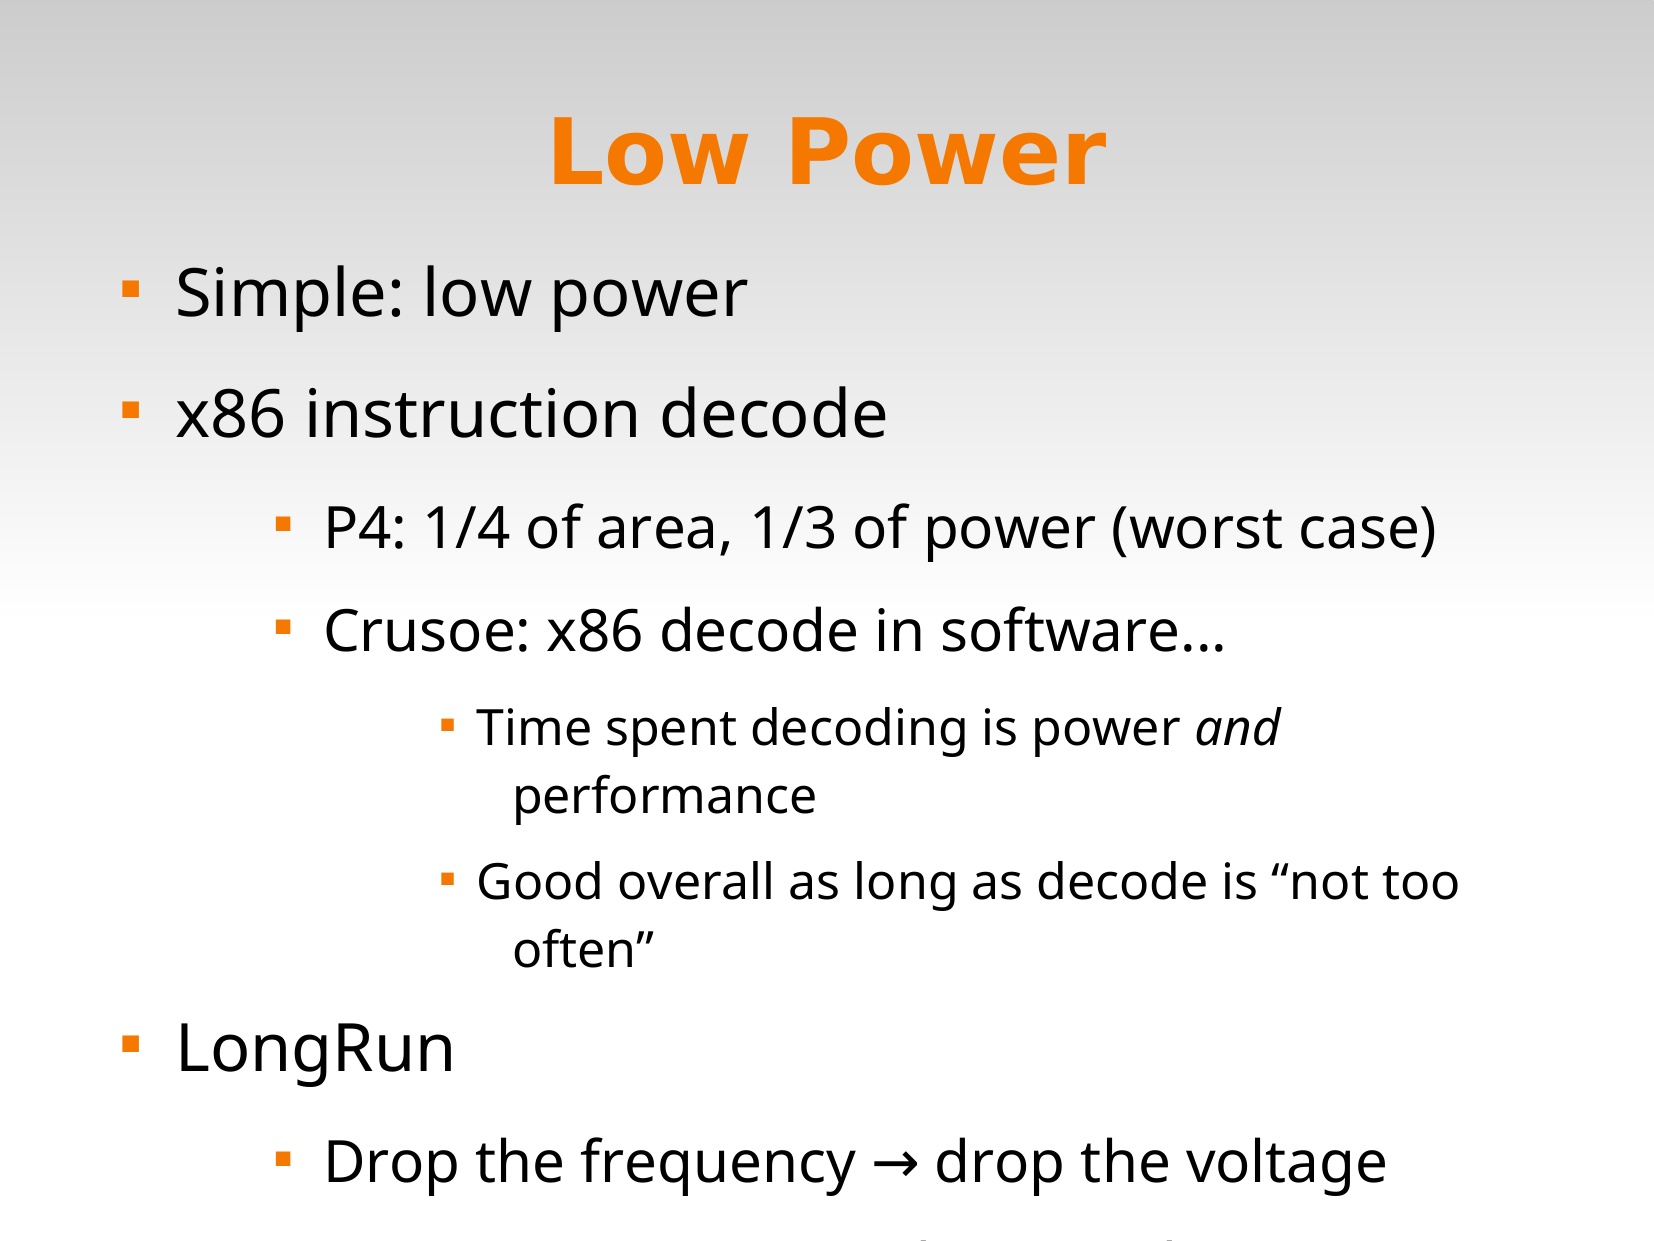

# Low Power
Simple: low power
x86 instruction decode
P4: 1/4 of area, 1/3 of power (worst case)
Crusoe: x86 decode in software...
Time spent decoding is power and performance
Good overall as long as decode is “not too often”
LongRun
Drop the frequency → drop the voltage
P~V2F: 90% CPU speed → 70% dynamic power
Over 90% performance: memory stays at 100%